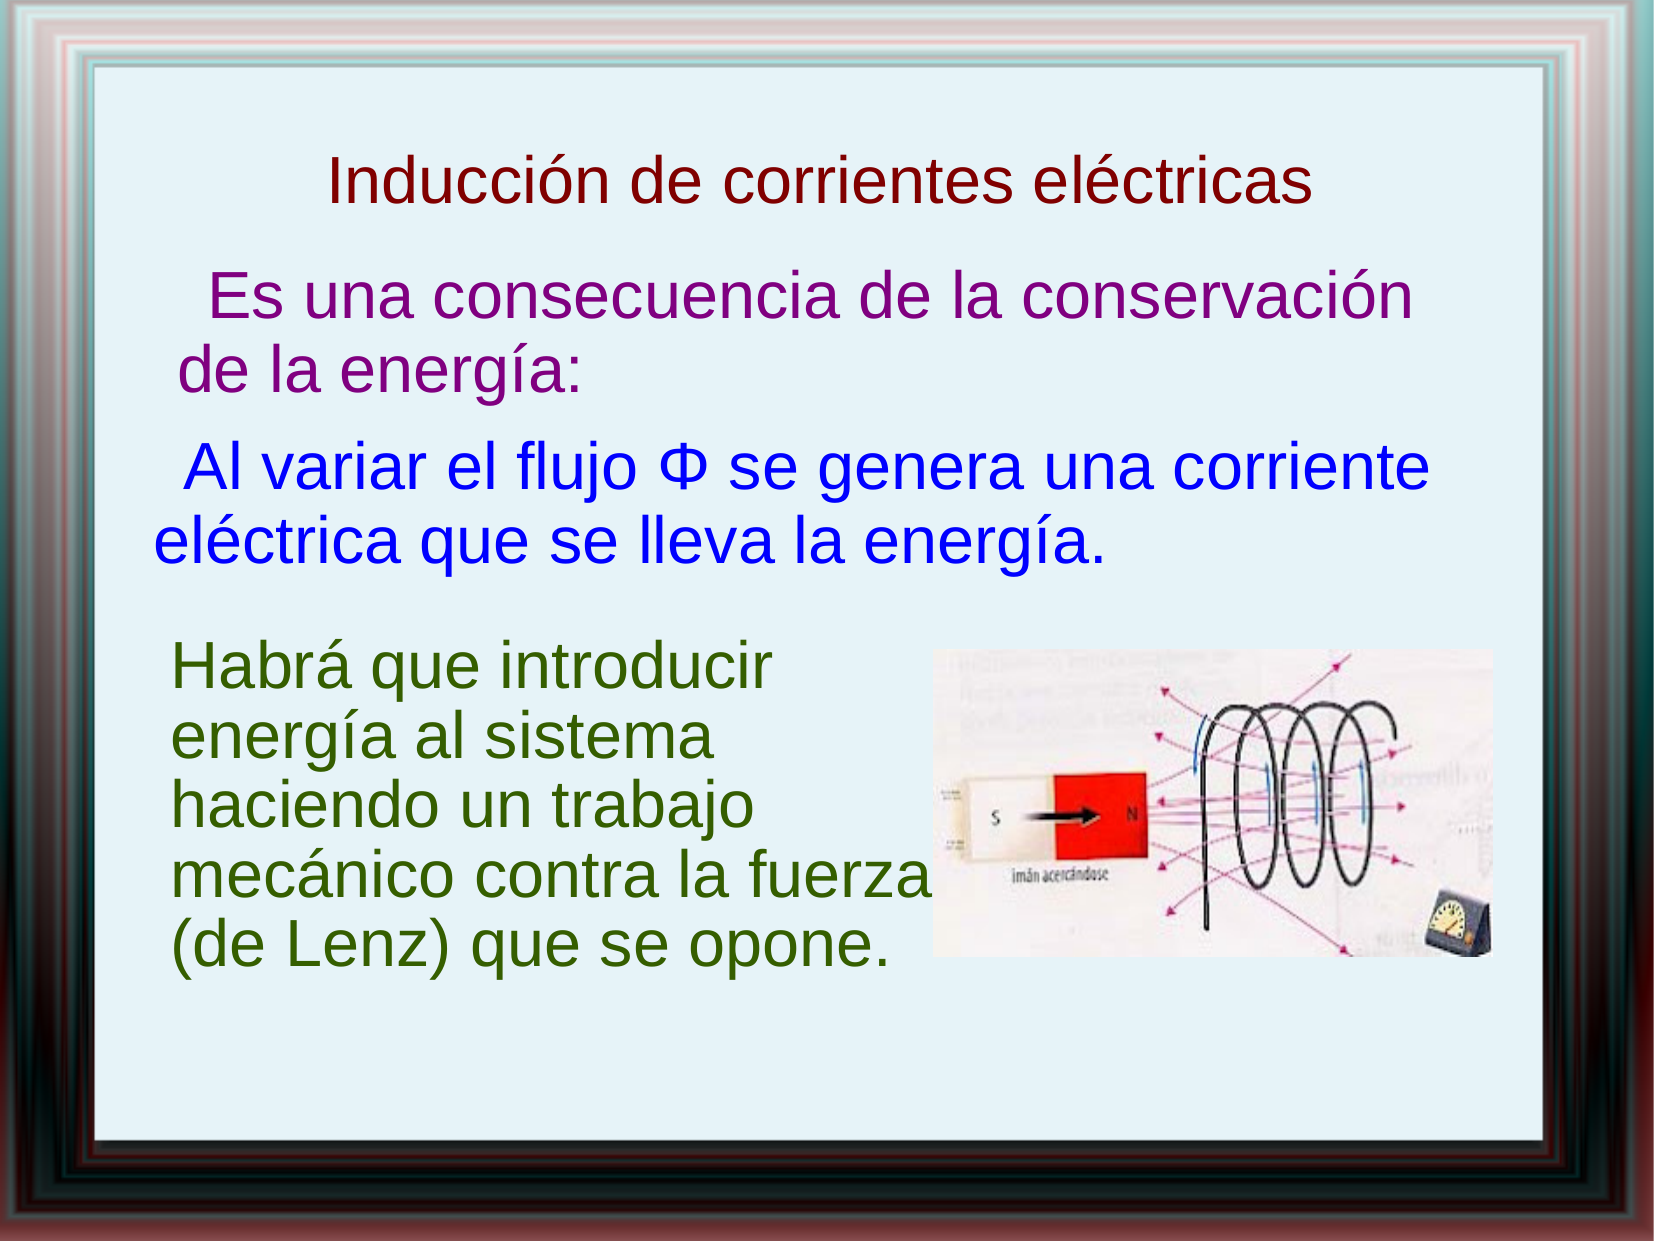

Inducción de corrientes eléctricas
Es una consecuencia de la conservación de la energía:
Al variar el flujo Φ se genera una corriente eléctrica que se lleva la energía.
Habrá que introducir energía al sistema haciendo un trabajo mecánico contra la fuerza (de Lenz) que se opone.